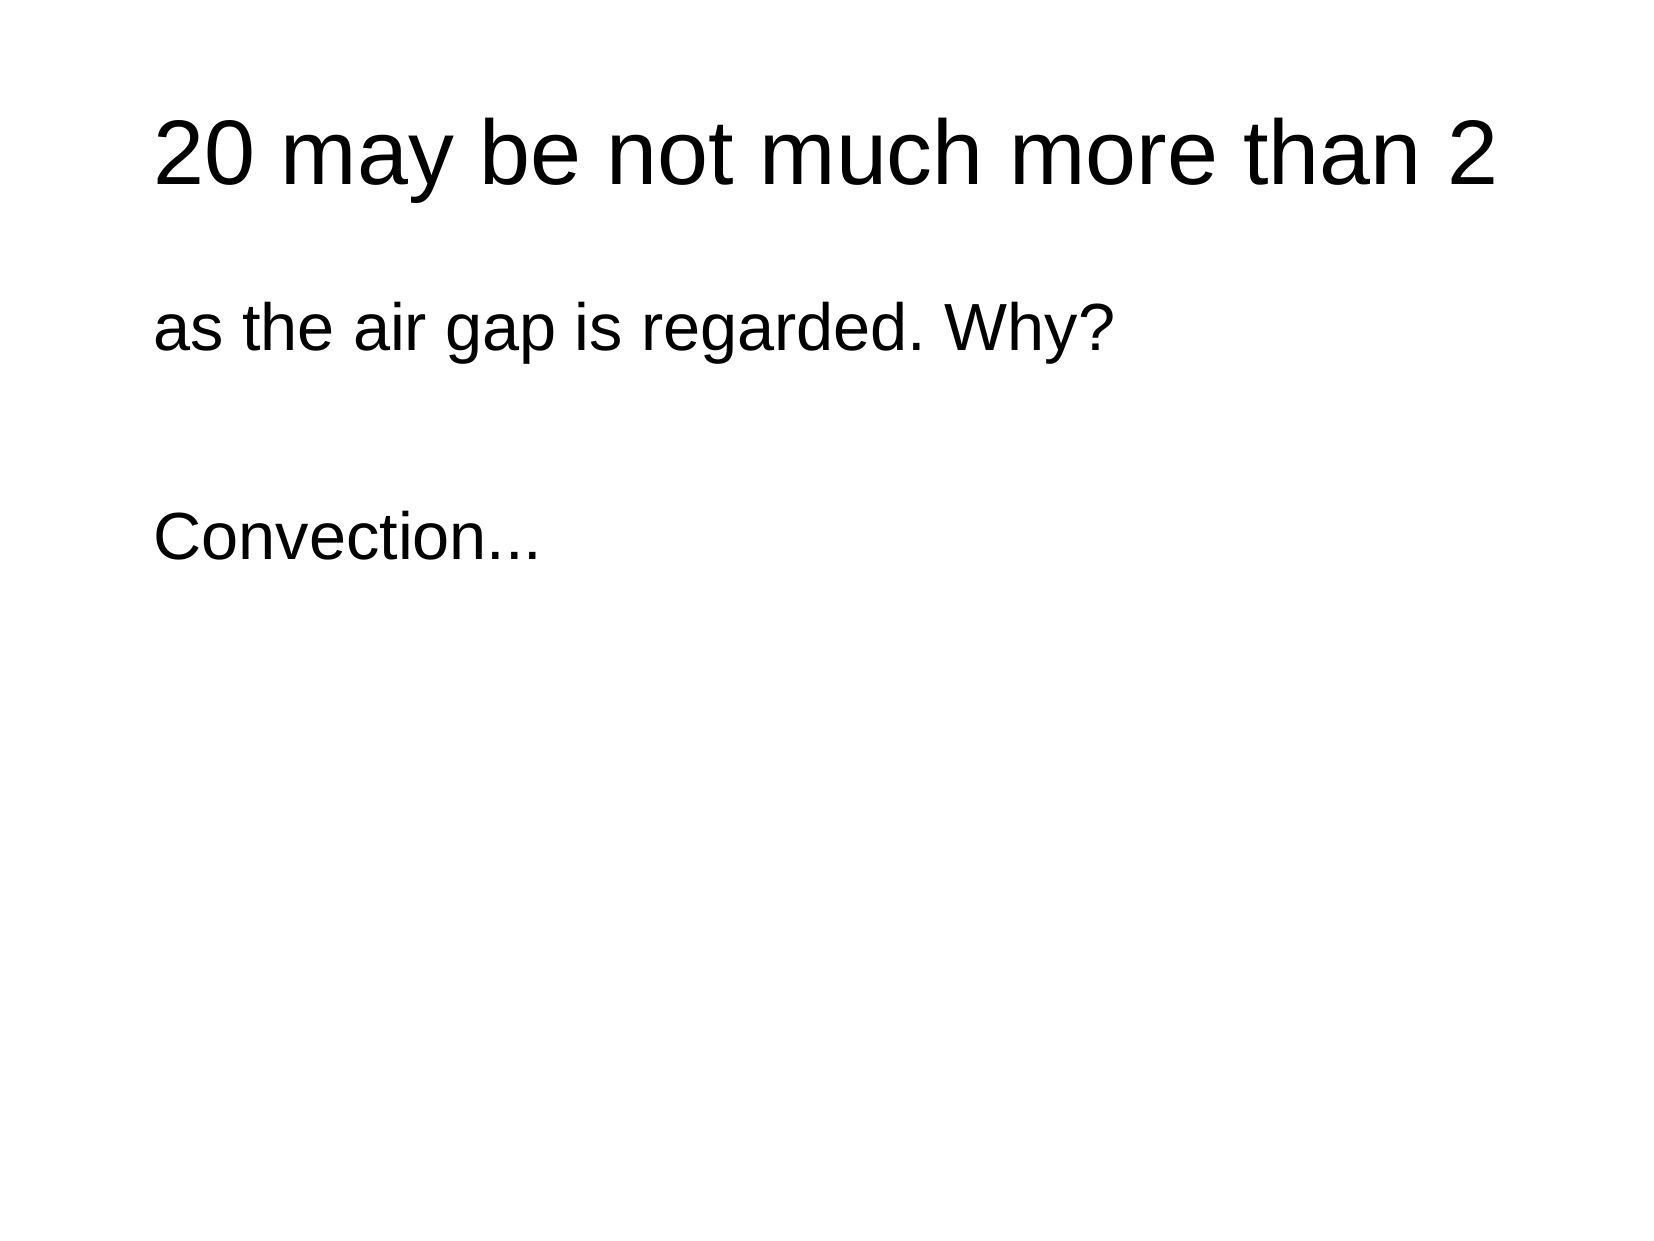

# 20 may be not much more than 2
as the air gap is regarded. Why?
Convection...